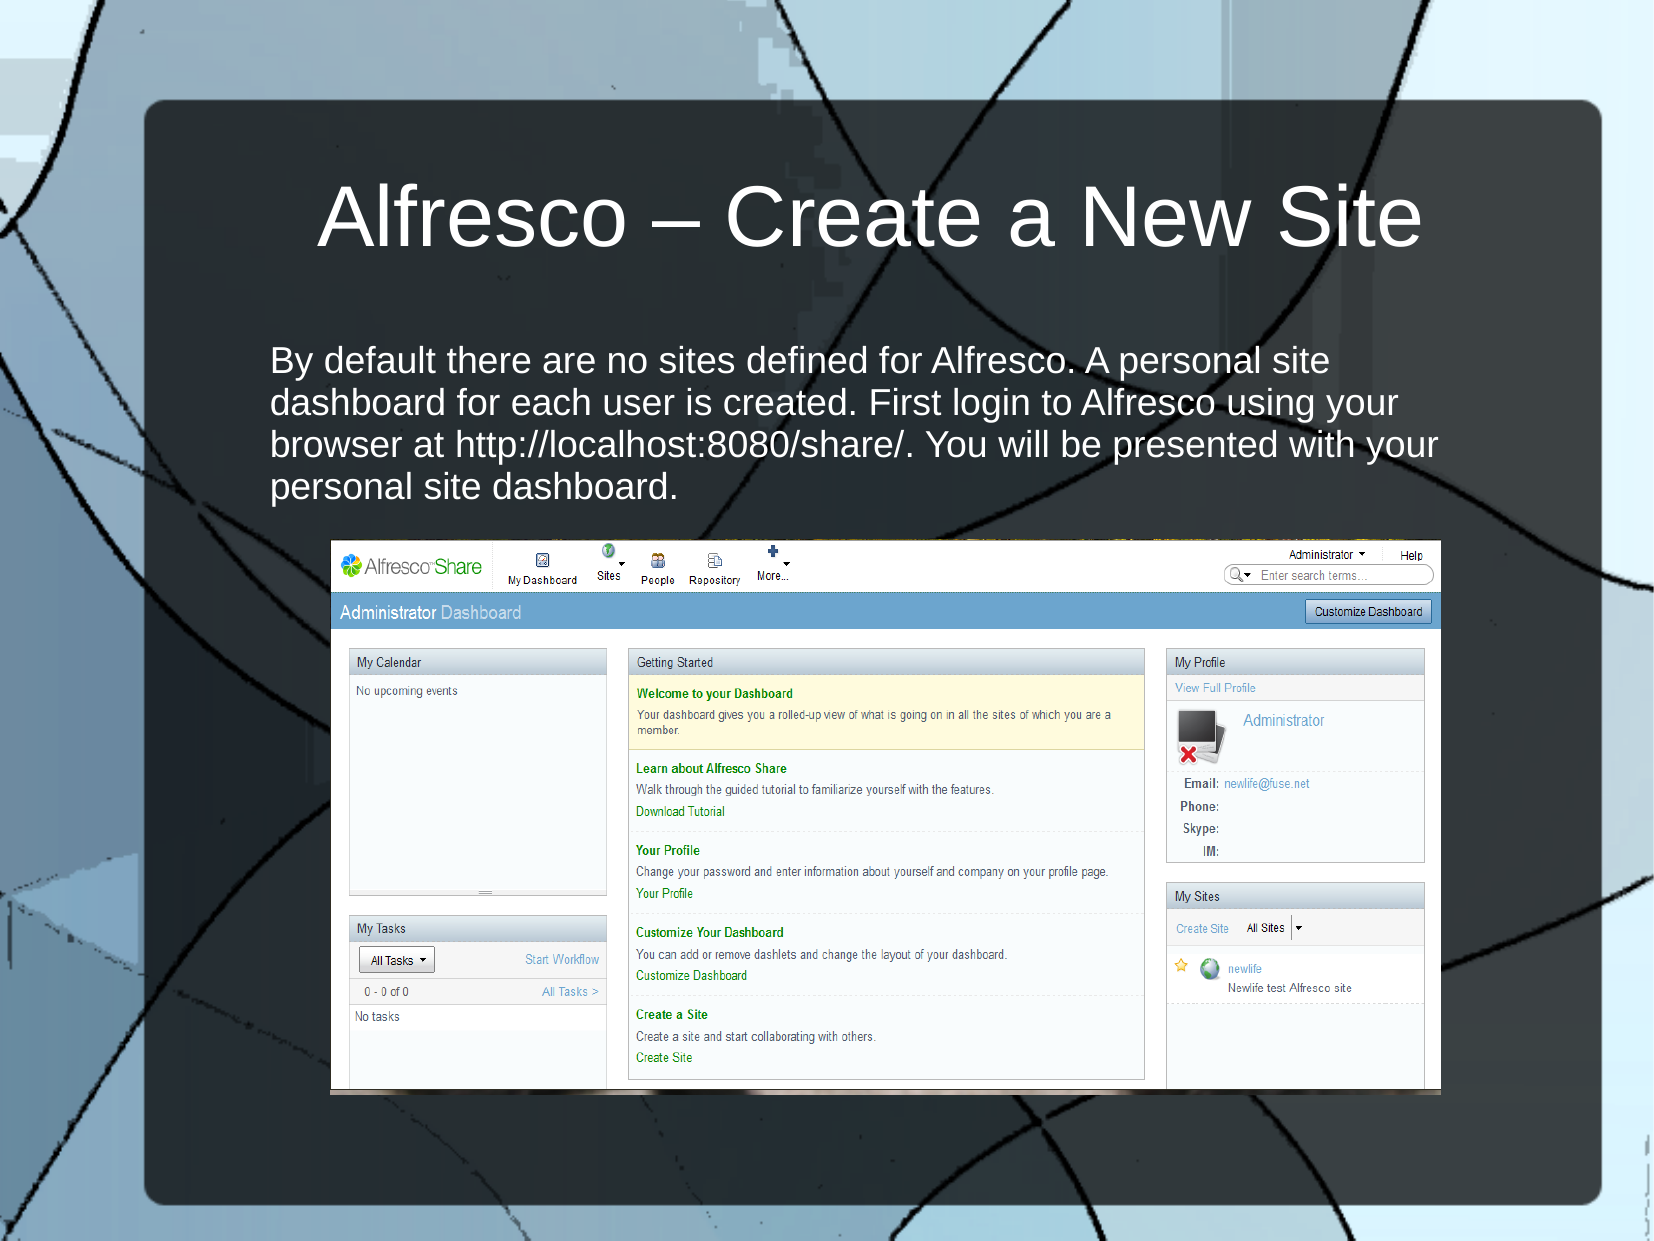

# Alfresco – Create a New Site
By default there are no sites defined for Alfresco. A personal site dashboard for each user is created. First login to Alfresco using your browser at http://localhost:8080/share/. You will be presented with your personal site dashboard.